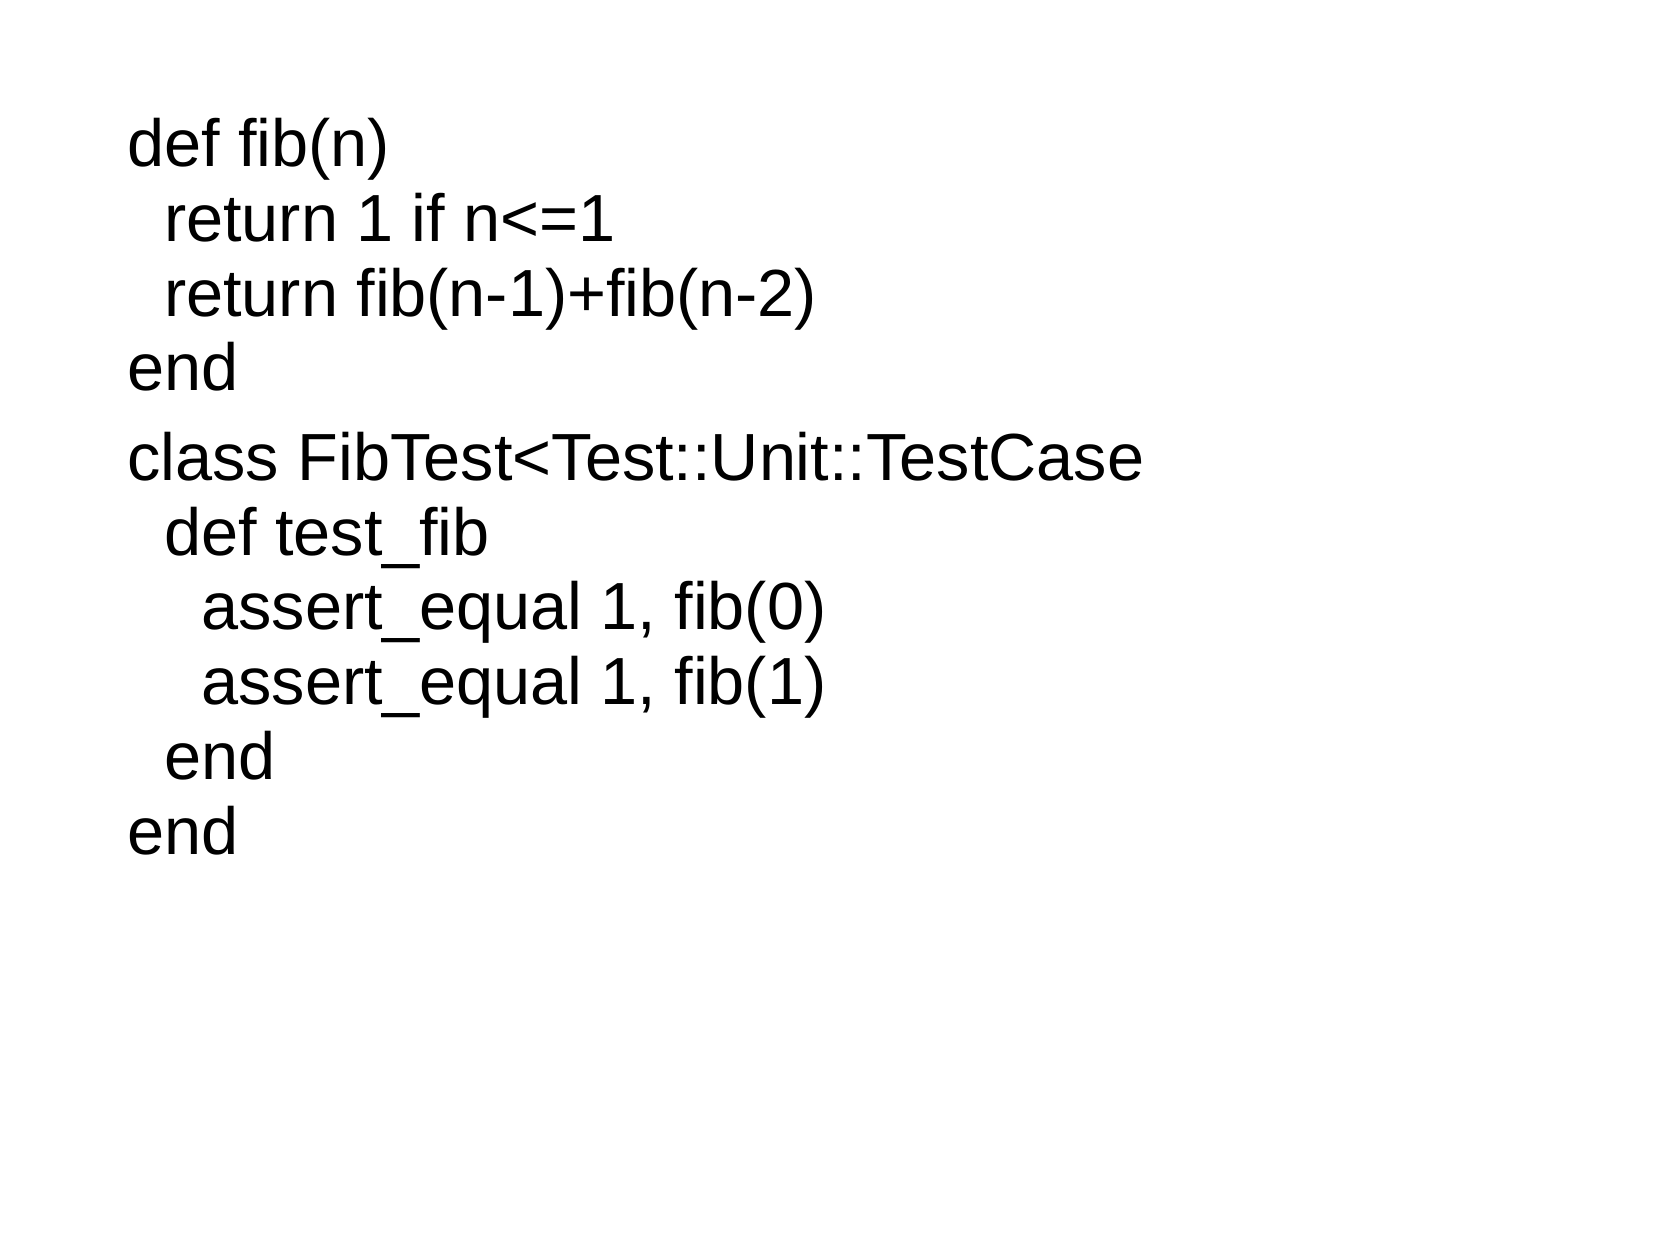

def fib(n)
 return 1 if n<=1
 return fib(n-1)+fib(n-2)
end
class FibTest<Test::Unit::TestCase
 def test_fib
 assert_equal 1, fib(0)
 assert_equal 1, fib(1)
 end
end